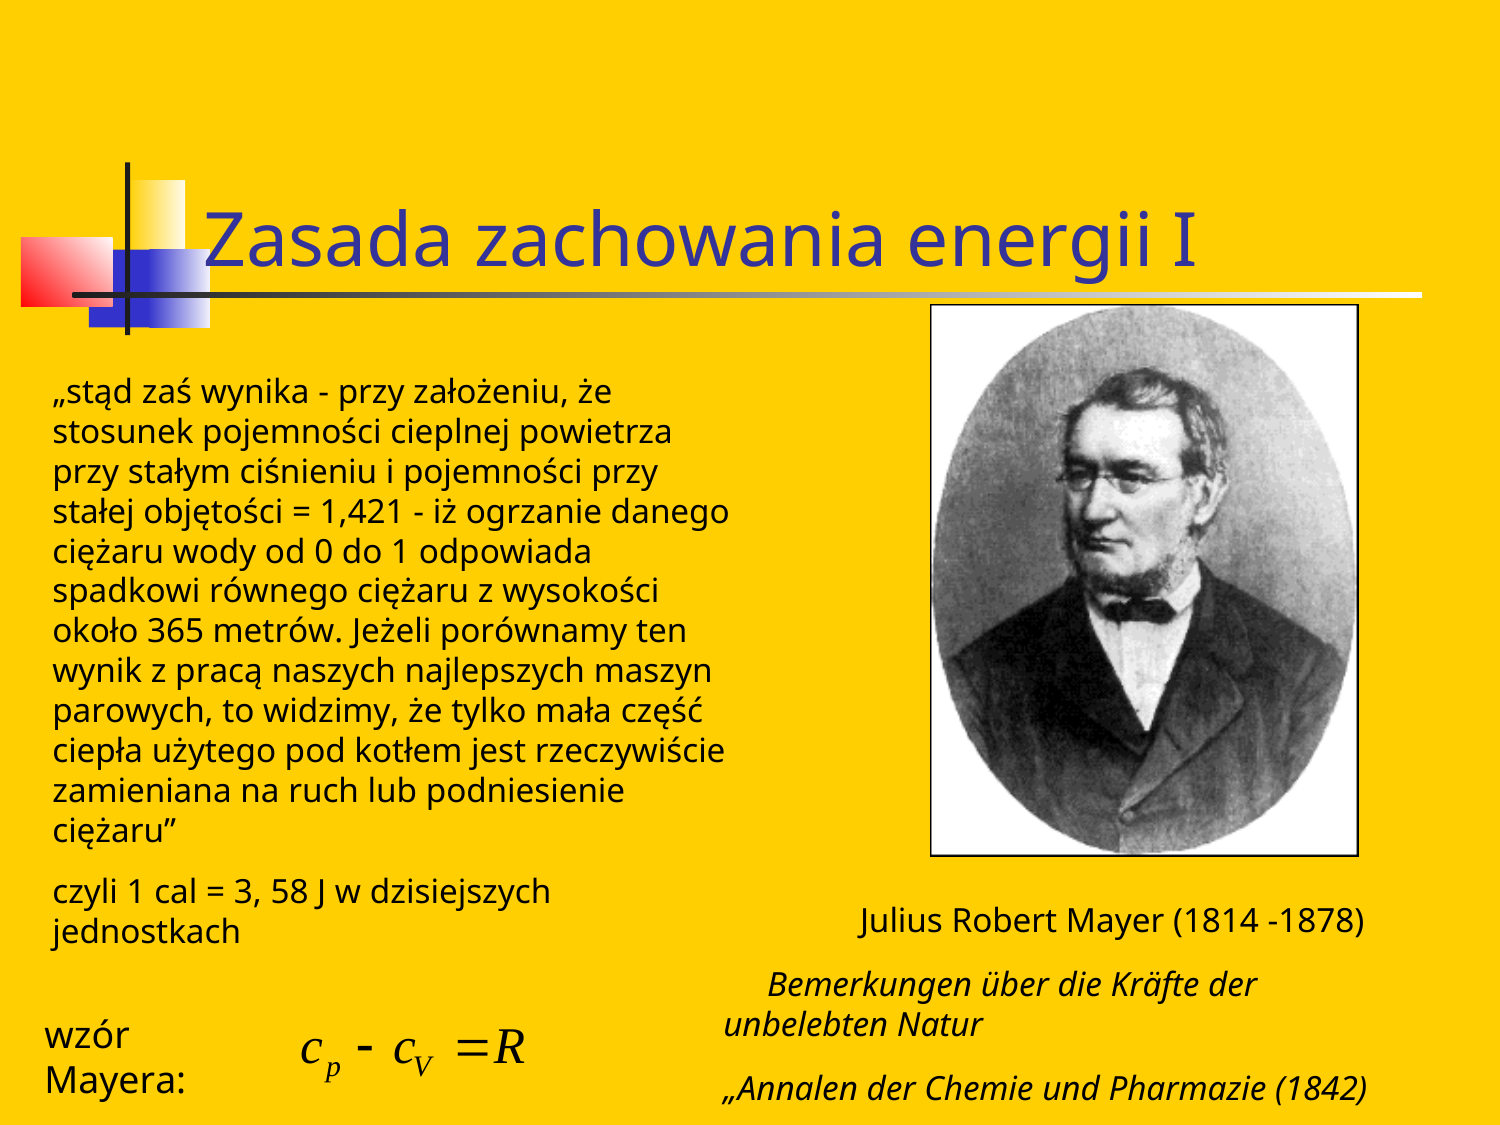

# Zasada zachowania energii I
„stąd zaś wynika - przy założeniu, że stosunek pojemności cieplnej powietrza przy stałym ciśnieniu i pojemności przy stałej objętości = 1,421 - iż ogrzanie danego ciężaru wody od 0 do 1 odpowiada spadkowi równego ciężaru z wysokości około 365 metrów. Jeżeli porównamy ten wynik z pracą naszych najlepszych maszyn parowych, to widzimy, że tylko mała część ciepła użytego pod kotłem jest rzeczywiście zamieniana na ruch lub podniesienie ciężaru”
czyli 1 cal = 3, 58 J w dzisiejszych jednostkach
 Julius Robert Mayer (1814 -1878)
 Bemerkungen über die Kräfte der 		unbelebten Natur
„Annalen der Chemie und Pharmazie (1842)
wzór Mayera: